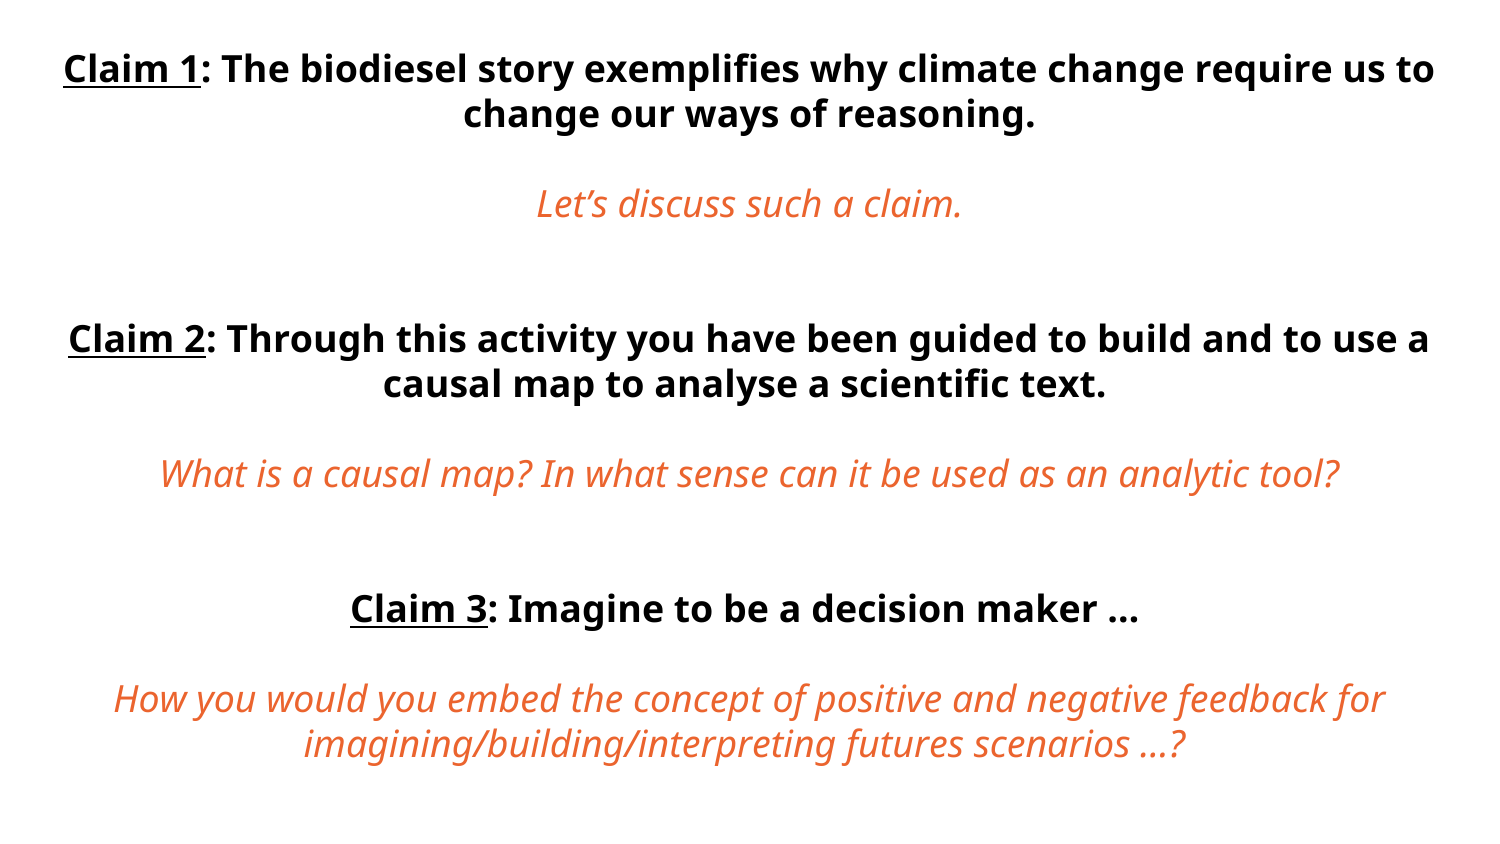

Claim 1: The biodiesel story exemplifies why climate change require us to change our ways of reasoning.
Let’s discuss such a claim.
Claim 2: Through this activity you have been guided to build and to use a causal map to analyse a scientific text.
What is a causal map? In what sense can it be used as an analytic tool?
Claim 3: Imagine to be a decision maker …
How you would you embed the concept of positive and negative feedback for imagining/building/interpreting futures scenarios …?